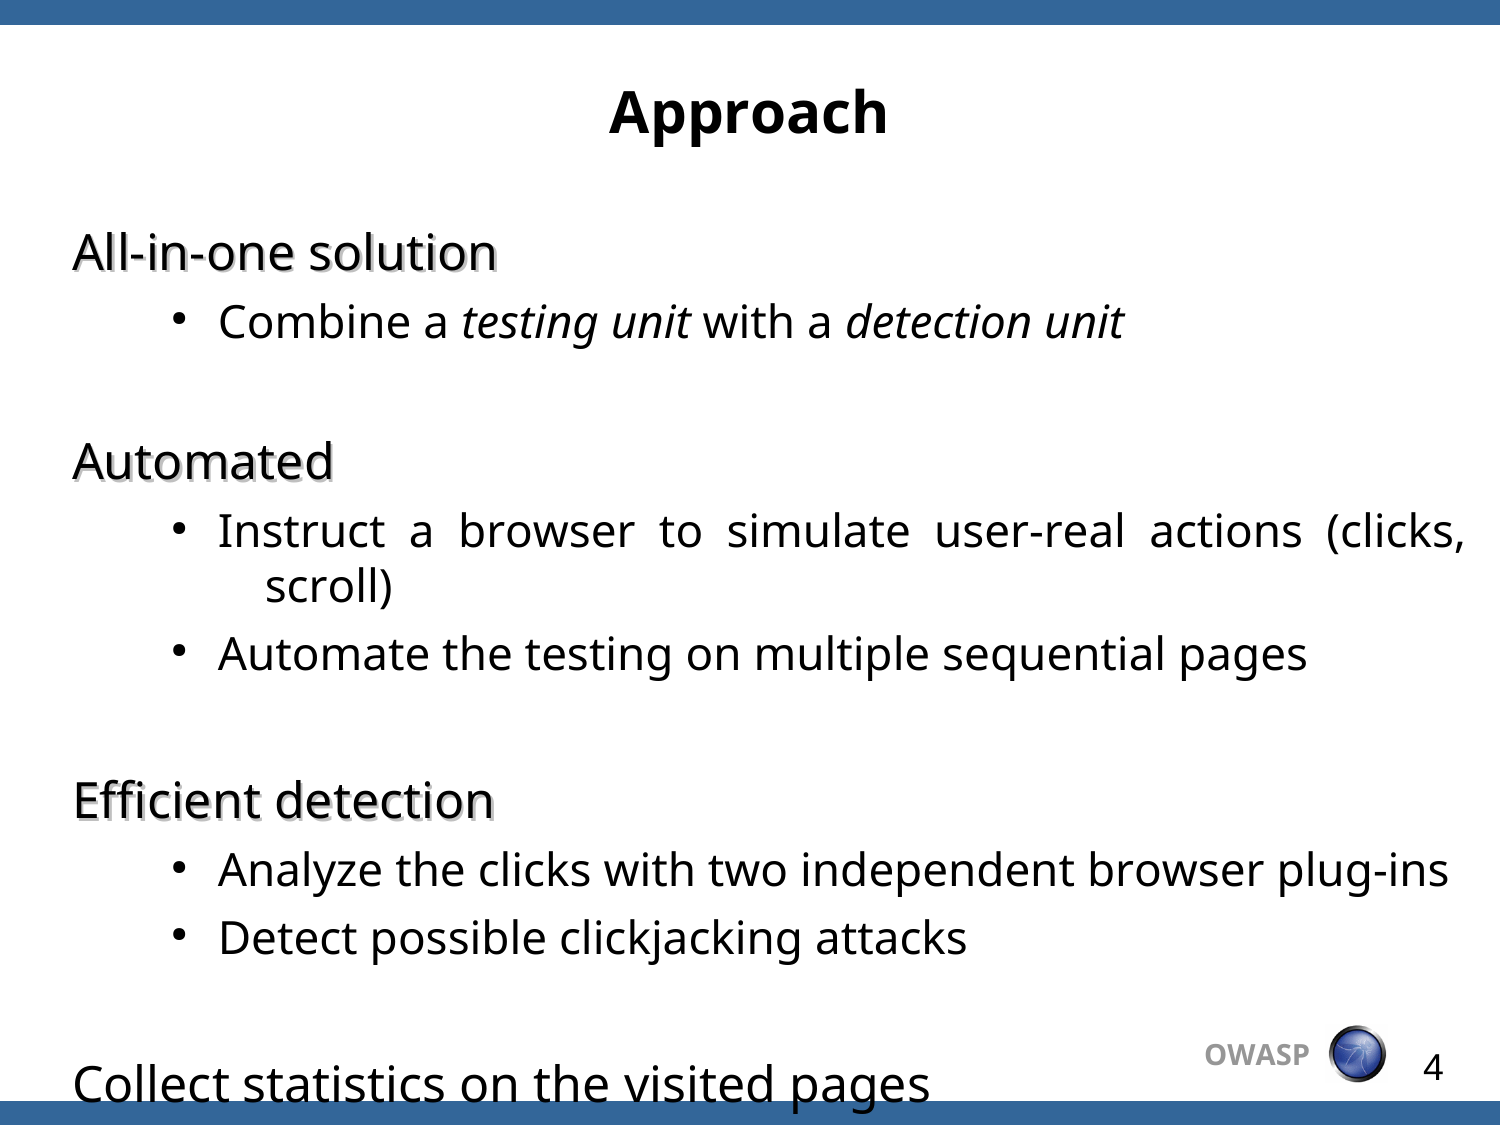

# Approach
All-in-one solution
Combine a testing unit with a detection unit
Automated
Instruct a browser to simulate user-real actions (clicks, scroll)
Automate the testing on multiple sequential pages
Efficient detection
Analyze the clicks with two independent browser plug-ins
Detect possible clickjacking attacks
Collect statistics on the visited pages
4